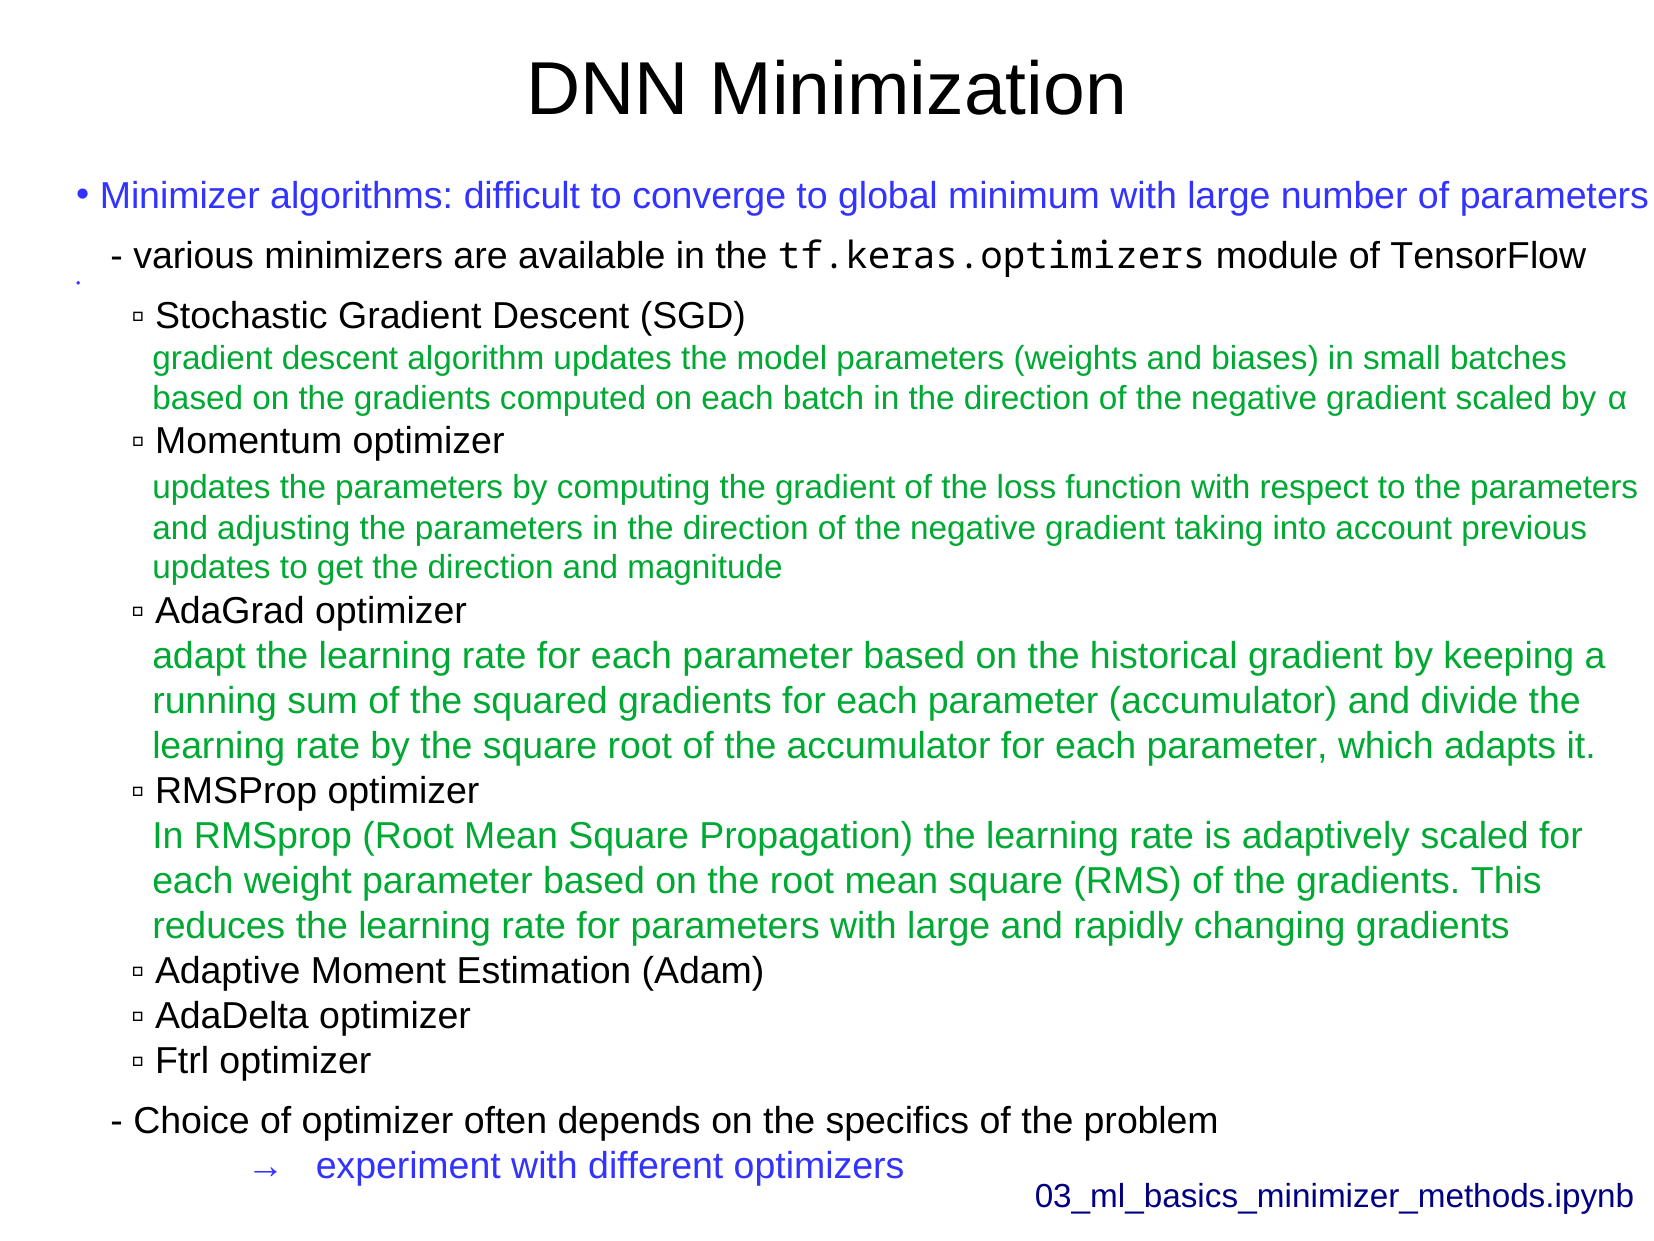

# DNN Minimization
 Minimizer algorithms: difficult to converge to global minimum with large number of parameters
 - various minimizers are available in the tf.keras.optimizers module of TensorFlow
 ▫ Stochastic Gradient Descent (SGD)
 gradient descent algorithm updates the model parameters (weights and biases) in small batches
 based on the gradients computed on each batch in the direction of the negative gradient scaled by α
 ▫ Momentum optimizer
 updates the parameters by computing the gradient of the loss function with respect to the parameters
 and adjusting the parameters in the direction of the negative gradient taking into account previous
 updates to get the direction and magnitude
 ▫ AdaGrad optimizer
 adapt the learning rate for each parameter based on the historical gradient by keeping a
 running sum of the squared gradients for each parameter (accumulator) and divide the
 learning rate by the square root of the accumulator for each parameter, which adapts it.
 ▫ RMSProp optimizer
 In RMSprop (Root Mean Square Propagation) the learning rate is adaptively scaled for
 each weight parameter based on the root mean square (RMS) of the gradients. This
 reduces the learning rate for parameters with large and rapidly changing gradients
 ▫ Adaptive Moment Estimation (Adam)
 ▫ AdaDelta optimizer
 ▫ Ftrl optimizer
 - Choice of optimizer often depends on the specifics of the problem
 → experiment with different optimizers
03_ml_basics_minimizer_methods.ipynb